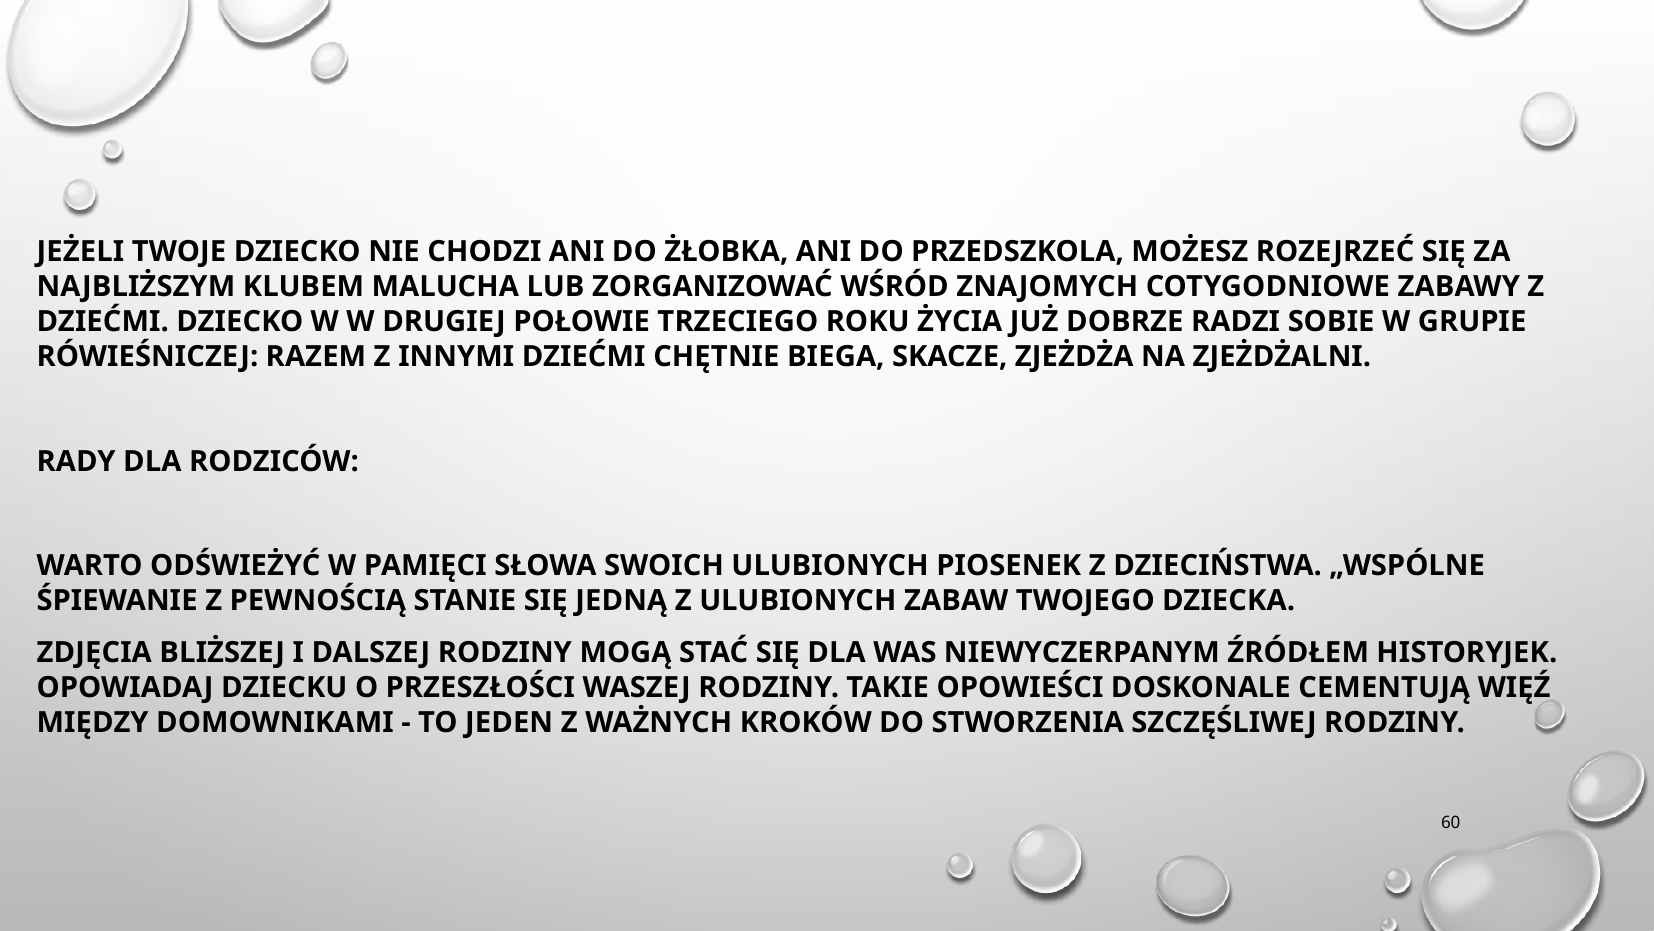

# Jeżeli twoje dziecko nie chodzi ani do żłobka, ani do przedszkola, możesz rozejrzeć się za najbliższym klubem malucha lub zorganizować wśród znajomych cotygodniowe zabawy z dziećmi. Dziecko w w drugiej połowie trzeciego roku życia już dobrze radzi sobie w grupie rówieśniczej: razem z innymi dziećmi chętnie biega, skacze, zjeżdża na zjeżdżalni.
Rady dla rodziców:
Warto odświeżyć w pamięci słowa swoich ulubionych piosenek z dzieciństwa. „Wspólne śpiewanie z pewnością stanie się jedną z ulubionych zabaw twojego dziecka.
Zdjęcia bliższej i dalszej rodziny mogą stać się dla was niewyczerpanym źródłem historyjek. Opowiadaj dziecku o przeszłości waszej rodziny. Takie opowieści doskonale cementują więź między domownikami - to jeden z ważnych kroków do stworzenia szczęśliwej rodziny.
59